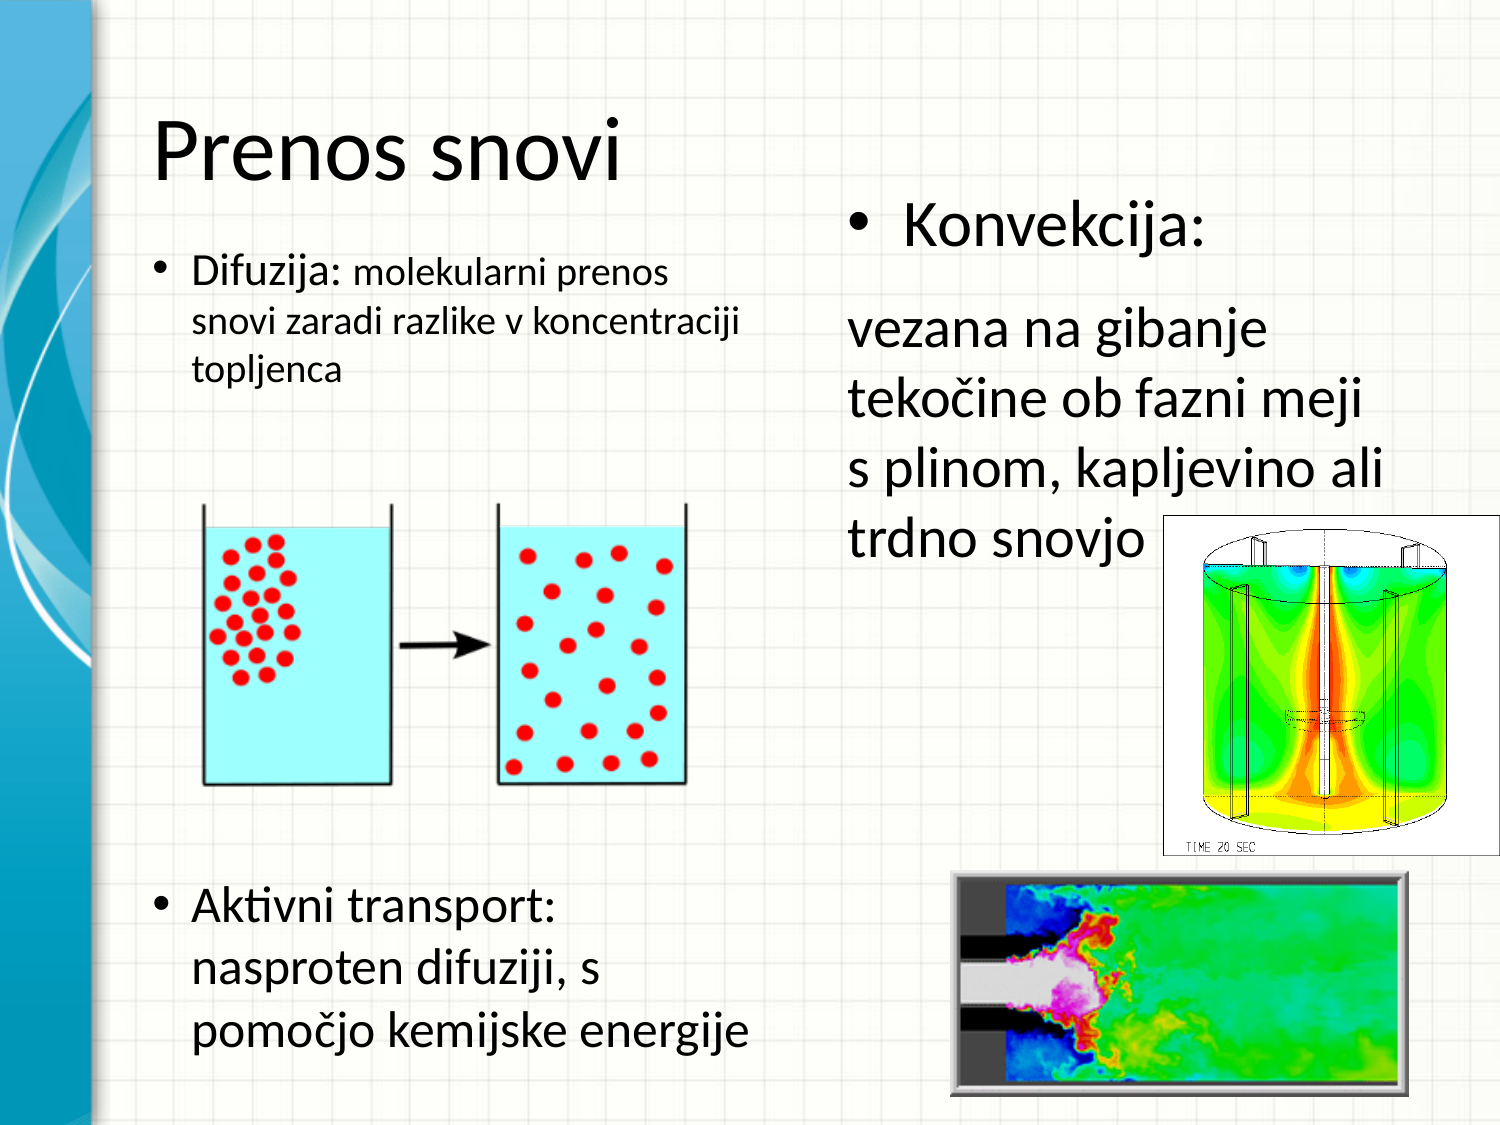

# Prenos snovi
Konvekcija:
vezana na gibanje tekočine ob fazni meji s plinom, kapljevino ali trdno snovjo
Difuzija: molekularni prenos snovi zaradi razlike v koncentraciji topljenca
Aktivni transport: nasproten difuziji, s pomočjo kemijske energije